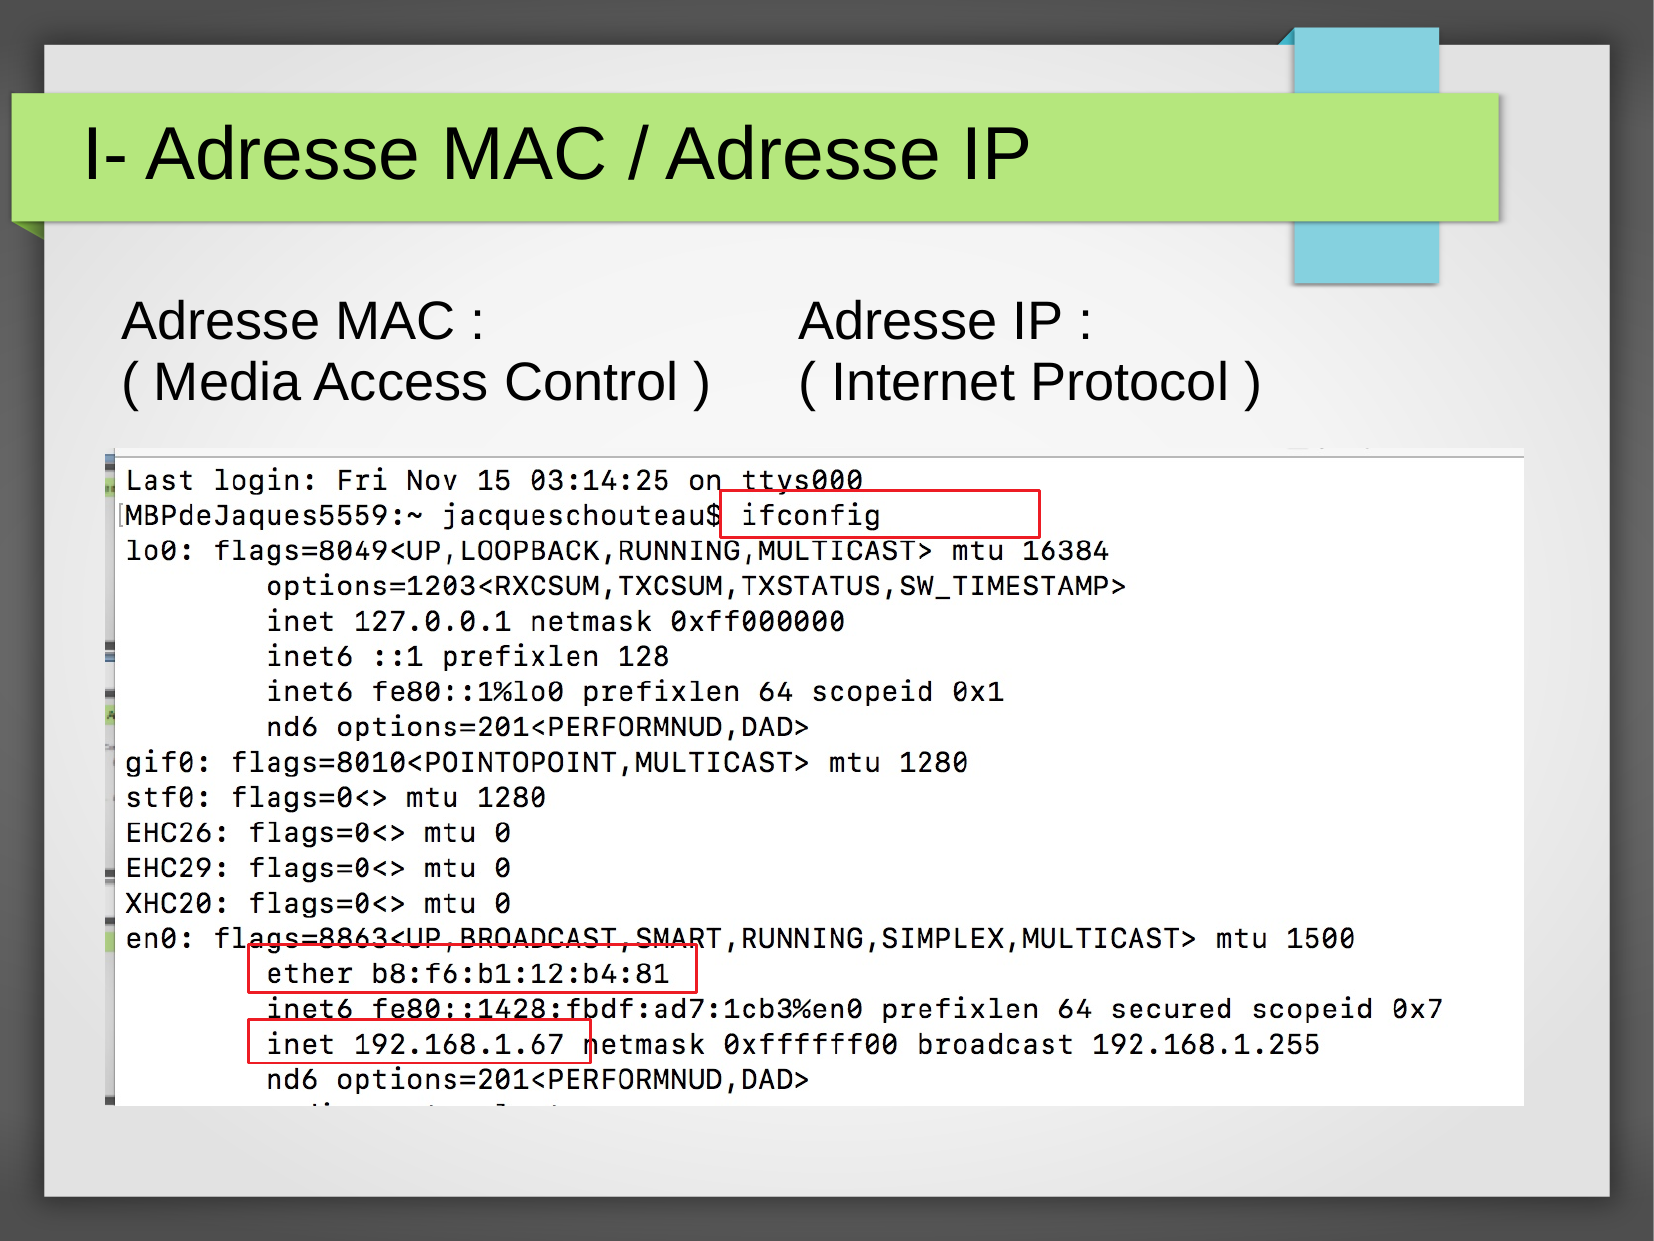

# I- Adresse MAC / Adresse IP
Adresse MAC :
( Media Access Control )
Adresse IP :
( Internet Protocol )